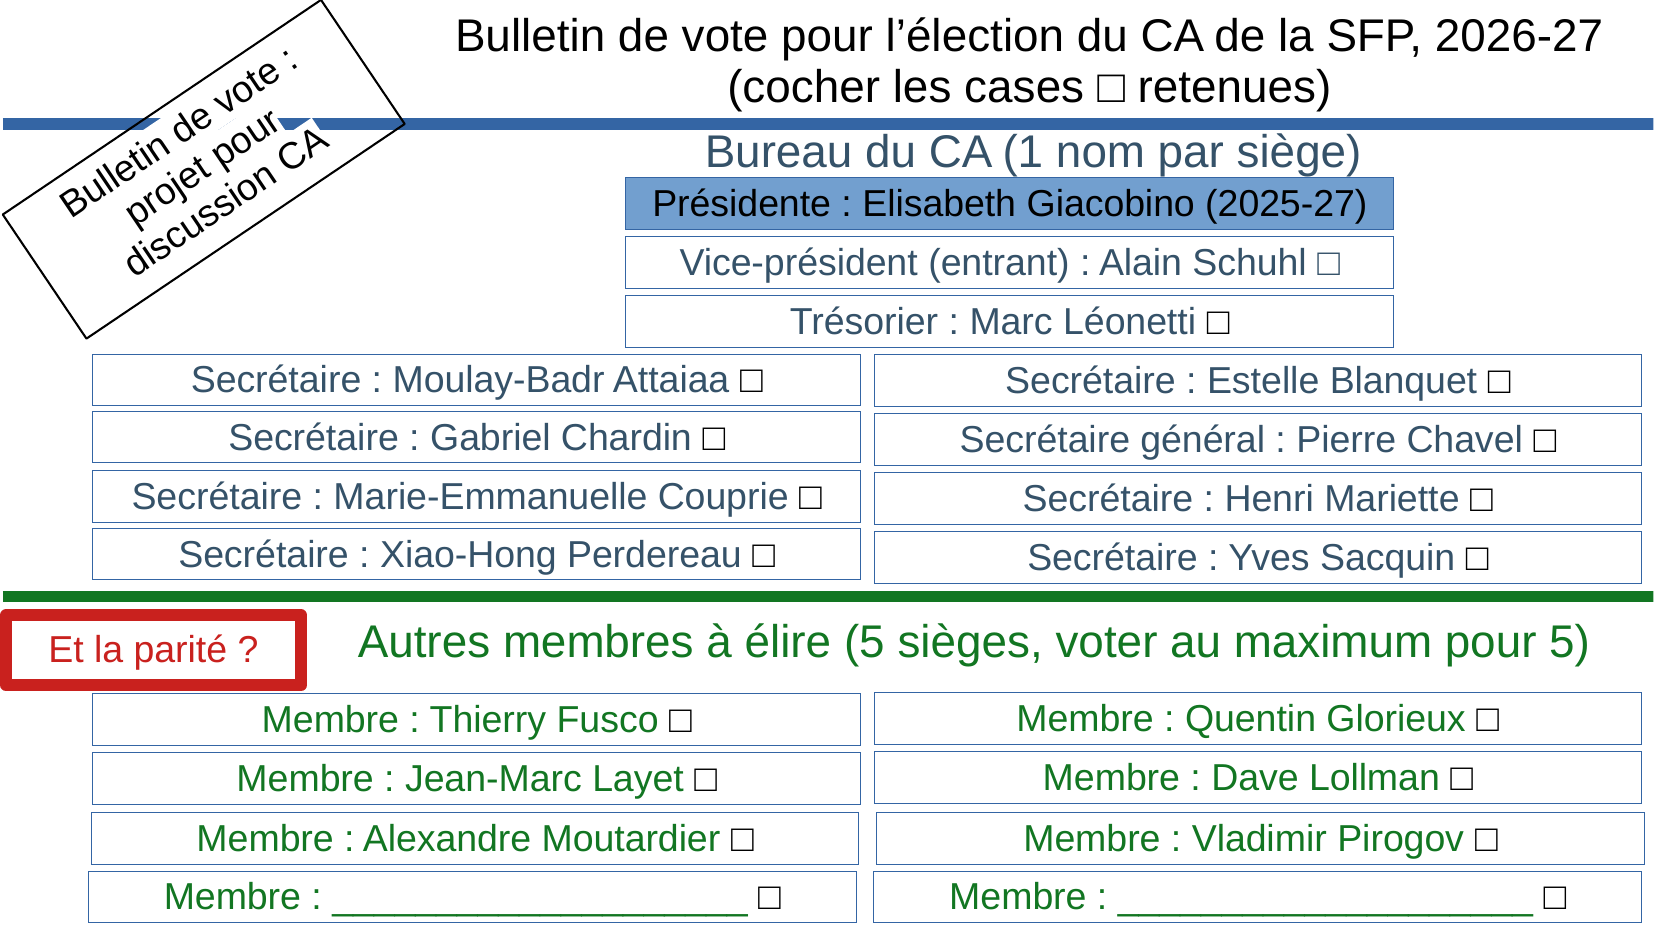

Bulletin de vote pour l’élection du CA de la SFP, 2026-27
(cocher les cases □ retenues)
Bulletin de vote : projet pour discussion CA
Bureau du CA (1 nom par siège)
Présidente : Elisabeth Giacobino (2025-27)
Vice-président (entrant) : Alain Schuhl □
Trésorier : Marc Léonetti □
Secrétaire : Xiao-Hong Perdereau □
Secrétaire : Moulay-Badr Attaiaa □
Secrétaire : Estelle Blanquet □
Secrétaire : Gabriel Chardin □
Secrétaire général : Pierre Chavel □
Secrétaire : Marie-Emmanuelle Couprie □
Secrétaire : Henri Mariette □
Secrétaire : Xiao-Hong Perdereau □
Secrétaire : Yves Sacquin □
Autres membres à élire (5 sièges, voter au maximum pour 5)
Et la parité ?
Membre : Quentin Glorieux □
Membre : Thierry Fusco □
Membre : Dave Lollman □
Membre : Jean-Marc Layet □
Membre : Alexandre Moutardier □
Membre : Vladimir Pirogov □
Membre : ____________________ □
Membre : ____________________ □